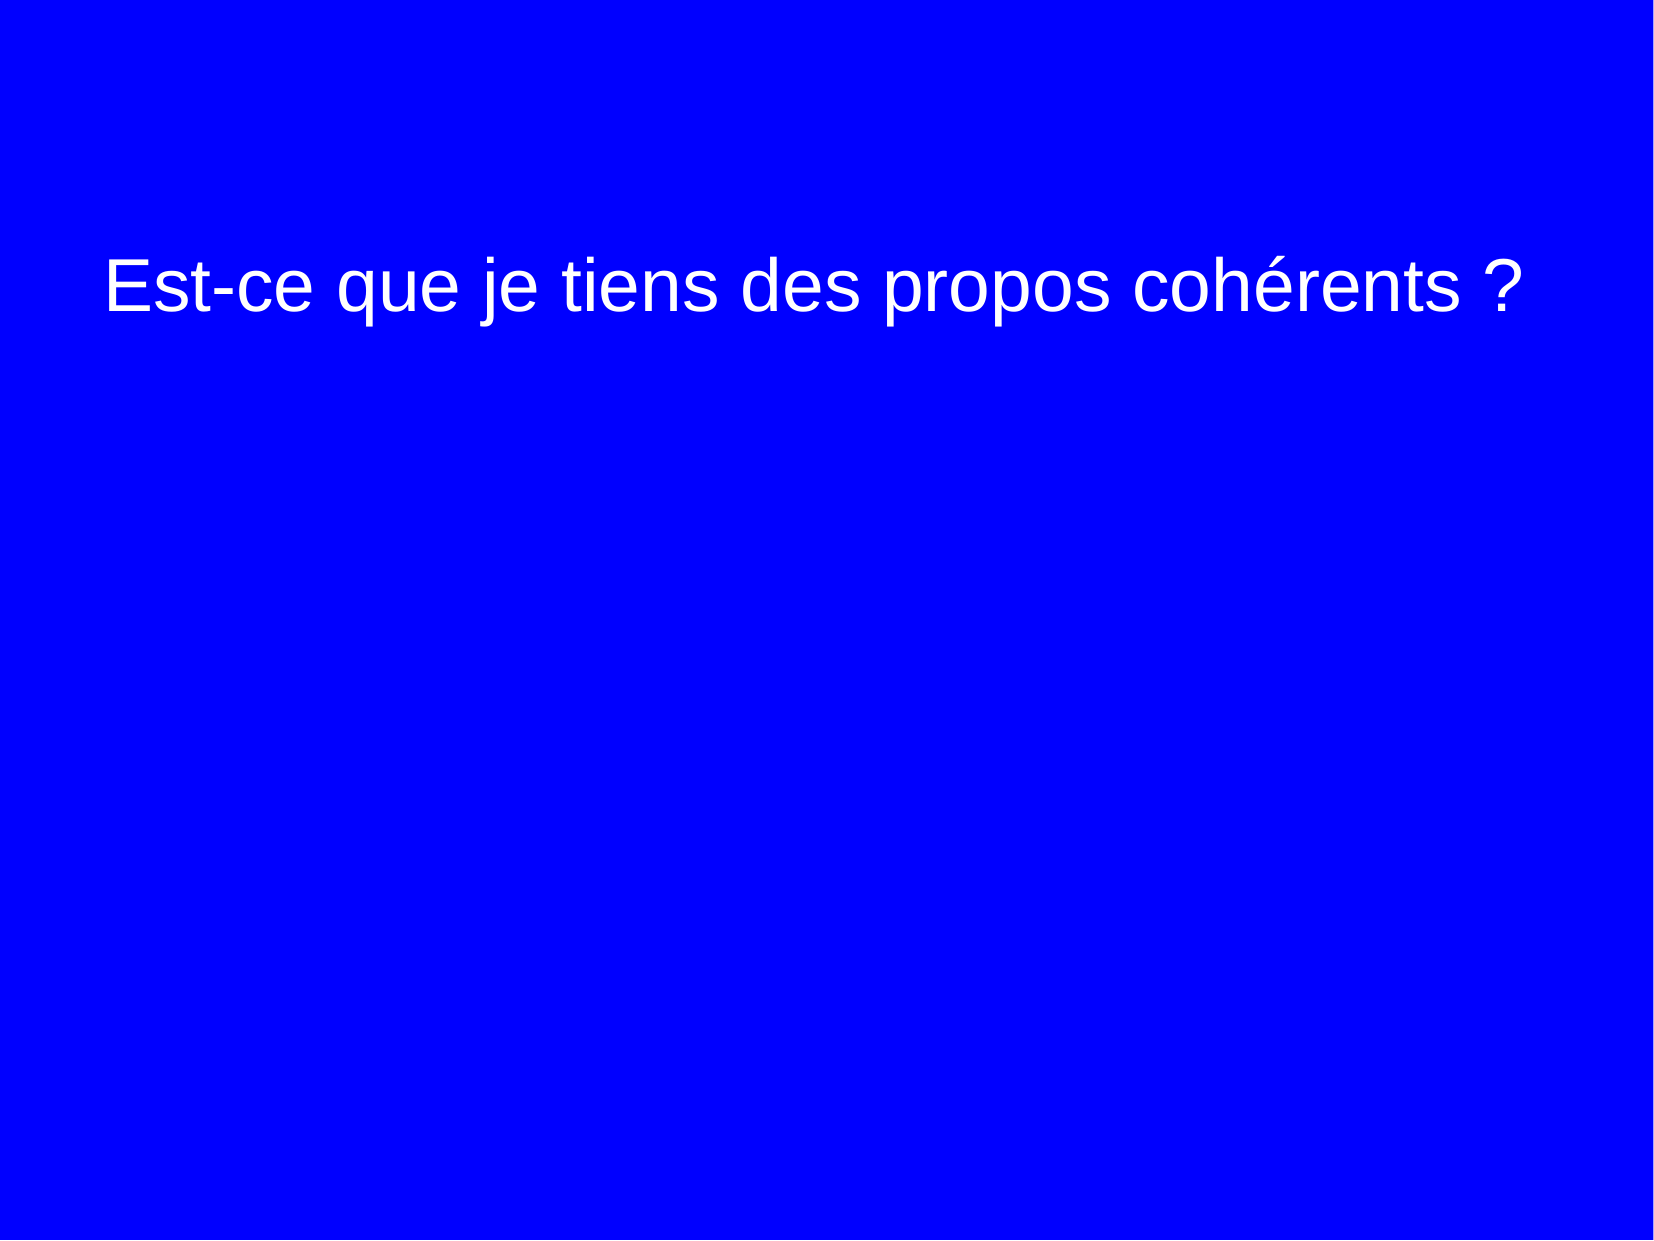

Est-ce que je tiens des propos cohérents ?